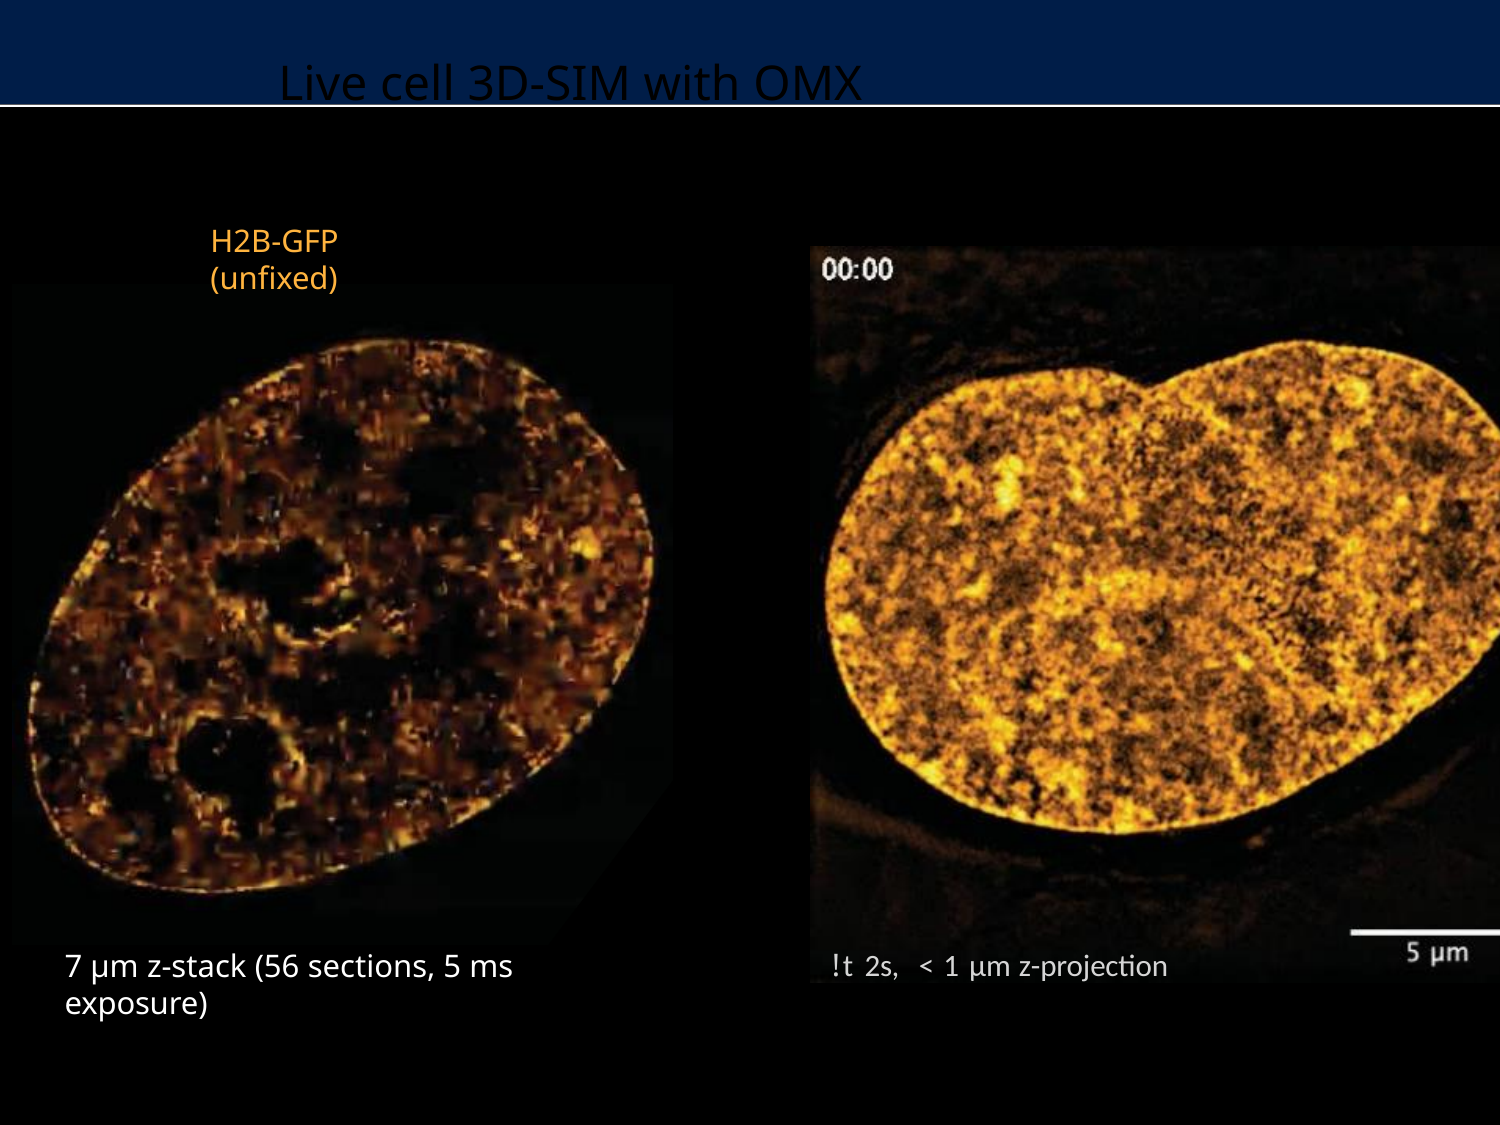

# Live cell 3D-SIM with OMX Blaze
H2B-GFP (unfixed)
!t 2s,	< 1 µm z-projection
7 µm z-stack (56 sections, 5 ms exposure)